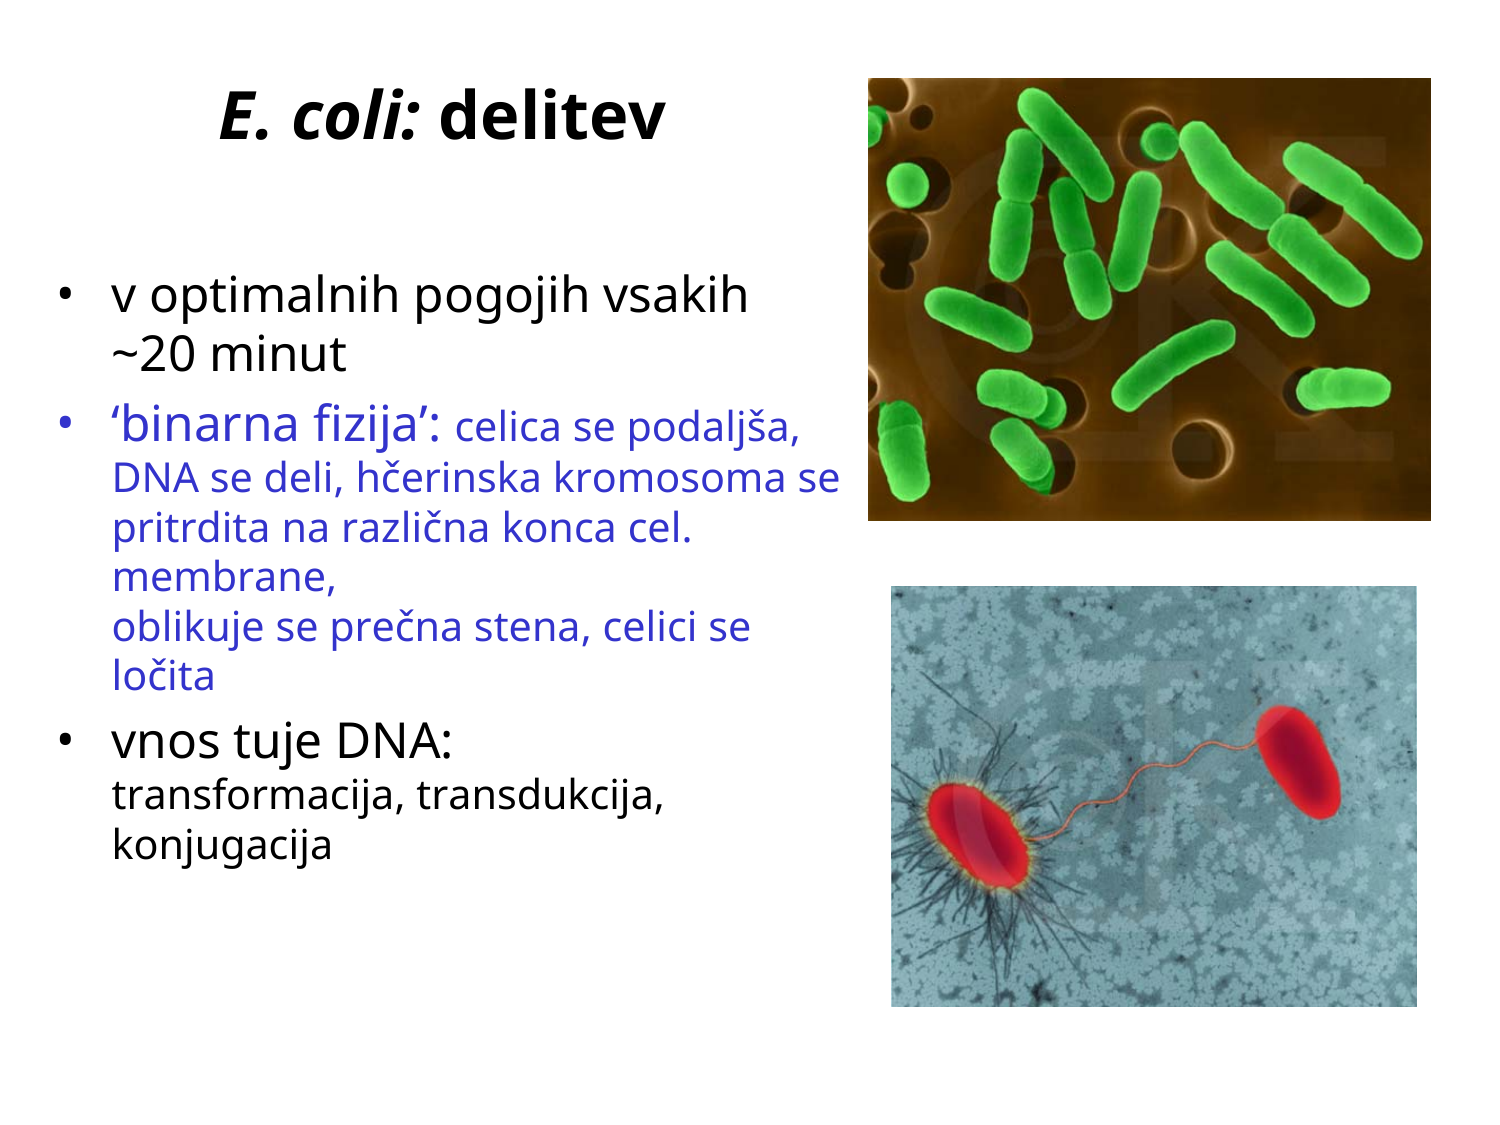

# E. coli: delitev
v optimalnih pogojih vsakih
~20 minut
‘binarna fizija’: celica se podaljša,
DNA se deli, hčerinska kromosoma se
pritrdita na različna konca cel. membrane,
oblikuje se prečna stena, celici se ločita
vnos tuje DNA:
transformacija, transdukcija, konjugacija